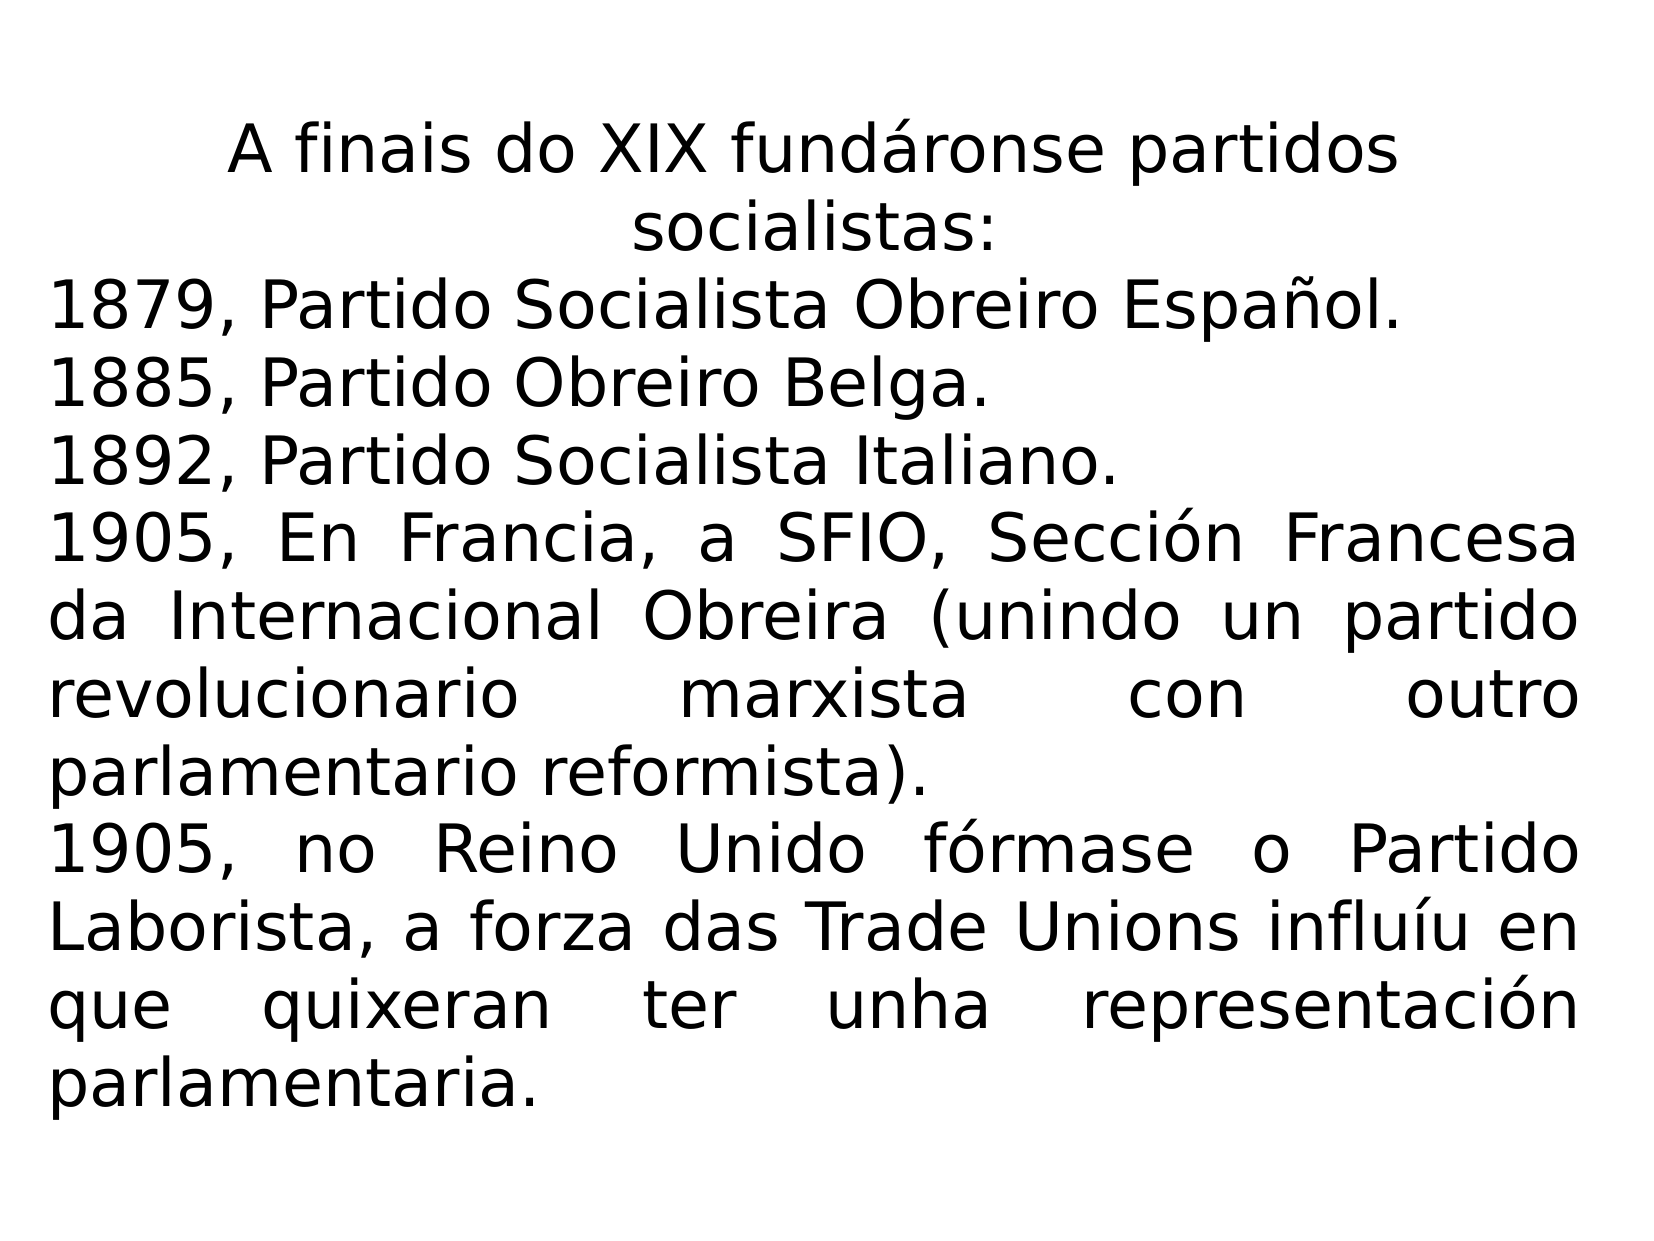

A finais do XIX fundáronse partidos socialistas:
1879, Partido Socialista Obreiro Español.
1885, Partido Obreiro Belga.
1892, Partido Socialista Italiano.
1905, En Francia, a SFIO, Sección Francesa da Internacional Obreira (unindo un partido revolucionario marxista con outro parlamentario reformista).
1905, no Reino Unido fórmase o Partido Laborista, a forza das Trade Unions influíu en que quixeran ter unha representación parlamentaria.